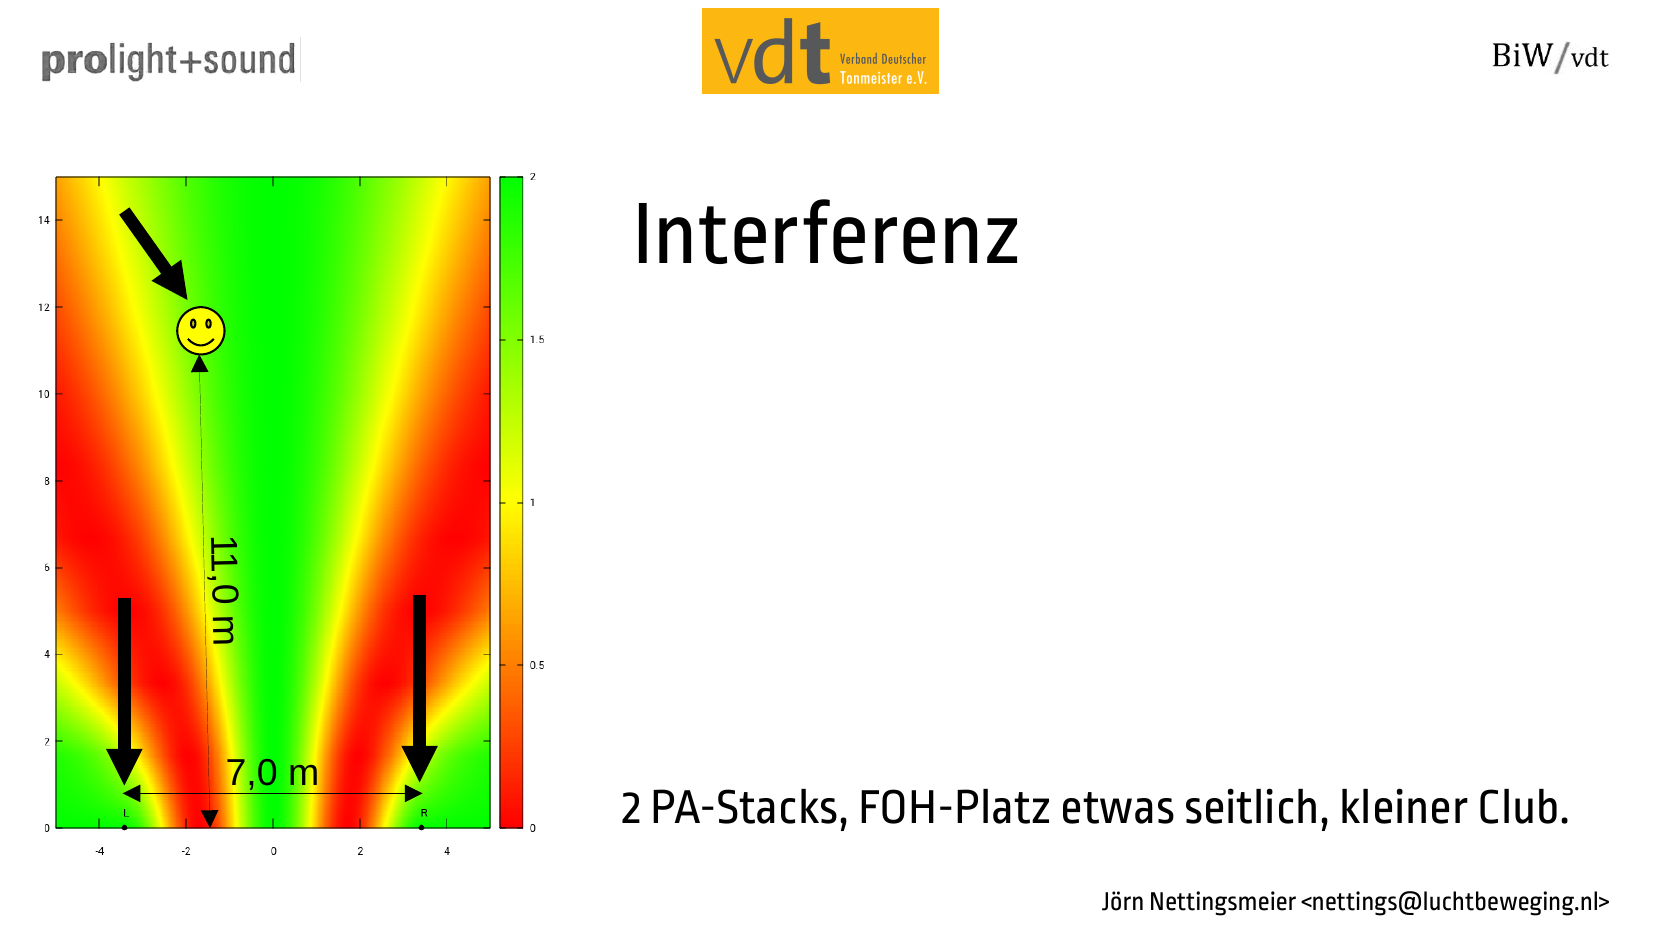

# Interferenz
11,0 m
2 PA-Stacks, FOH-Platz etwas seitlich, kleiner Club.
7,0 m